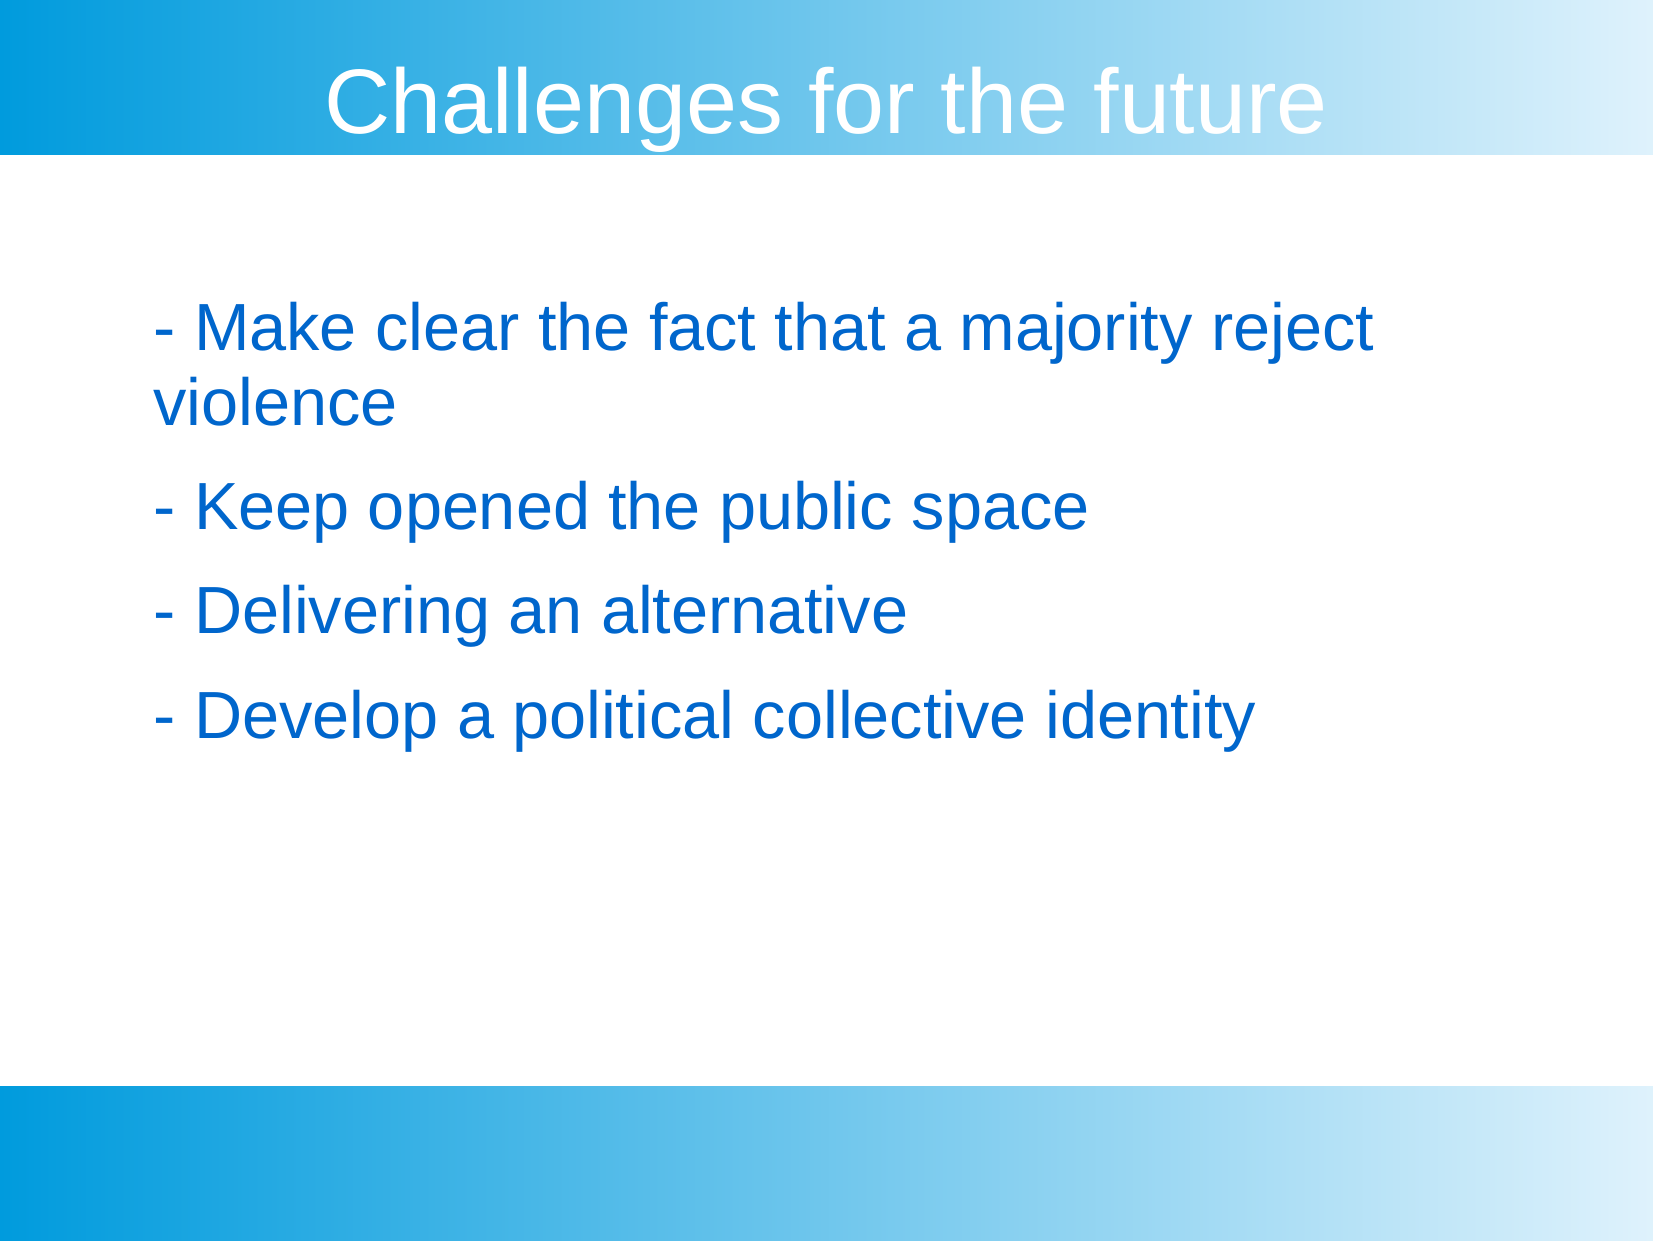

# Challenges for the future
- Make clear the fact that a majority reject violence
- Keep opened the public space
- Delivering an alternative
- Develop a political collective identity